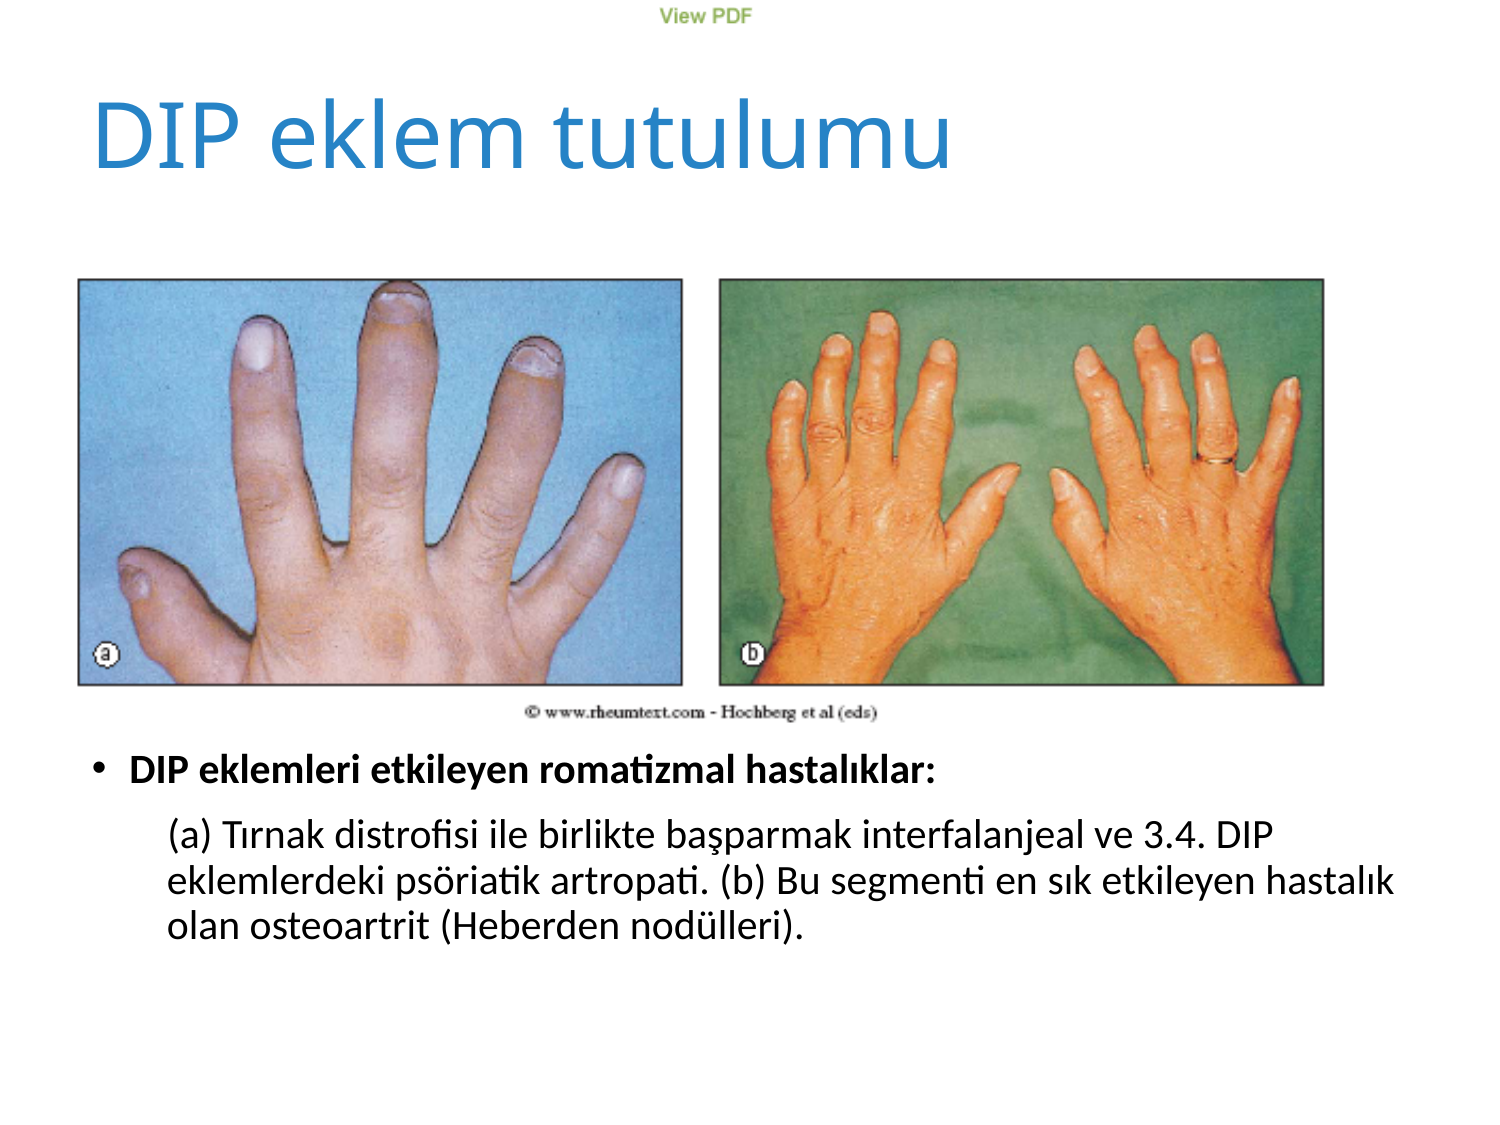

# DIP eklem tutulumu
DIP eklemleri etkileyen romatizmal hastalıklar:
 (a) Tırnak distrofisi ile birlikte başparmak interfalanjeal ve 3.4. DIP eklemlerdeki psöriatik artropati. (b) Bu segmenti en sık etkileyen hastalık olan osteoartrit (Heberden nodülleri).